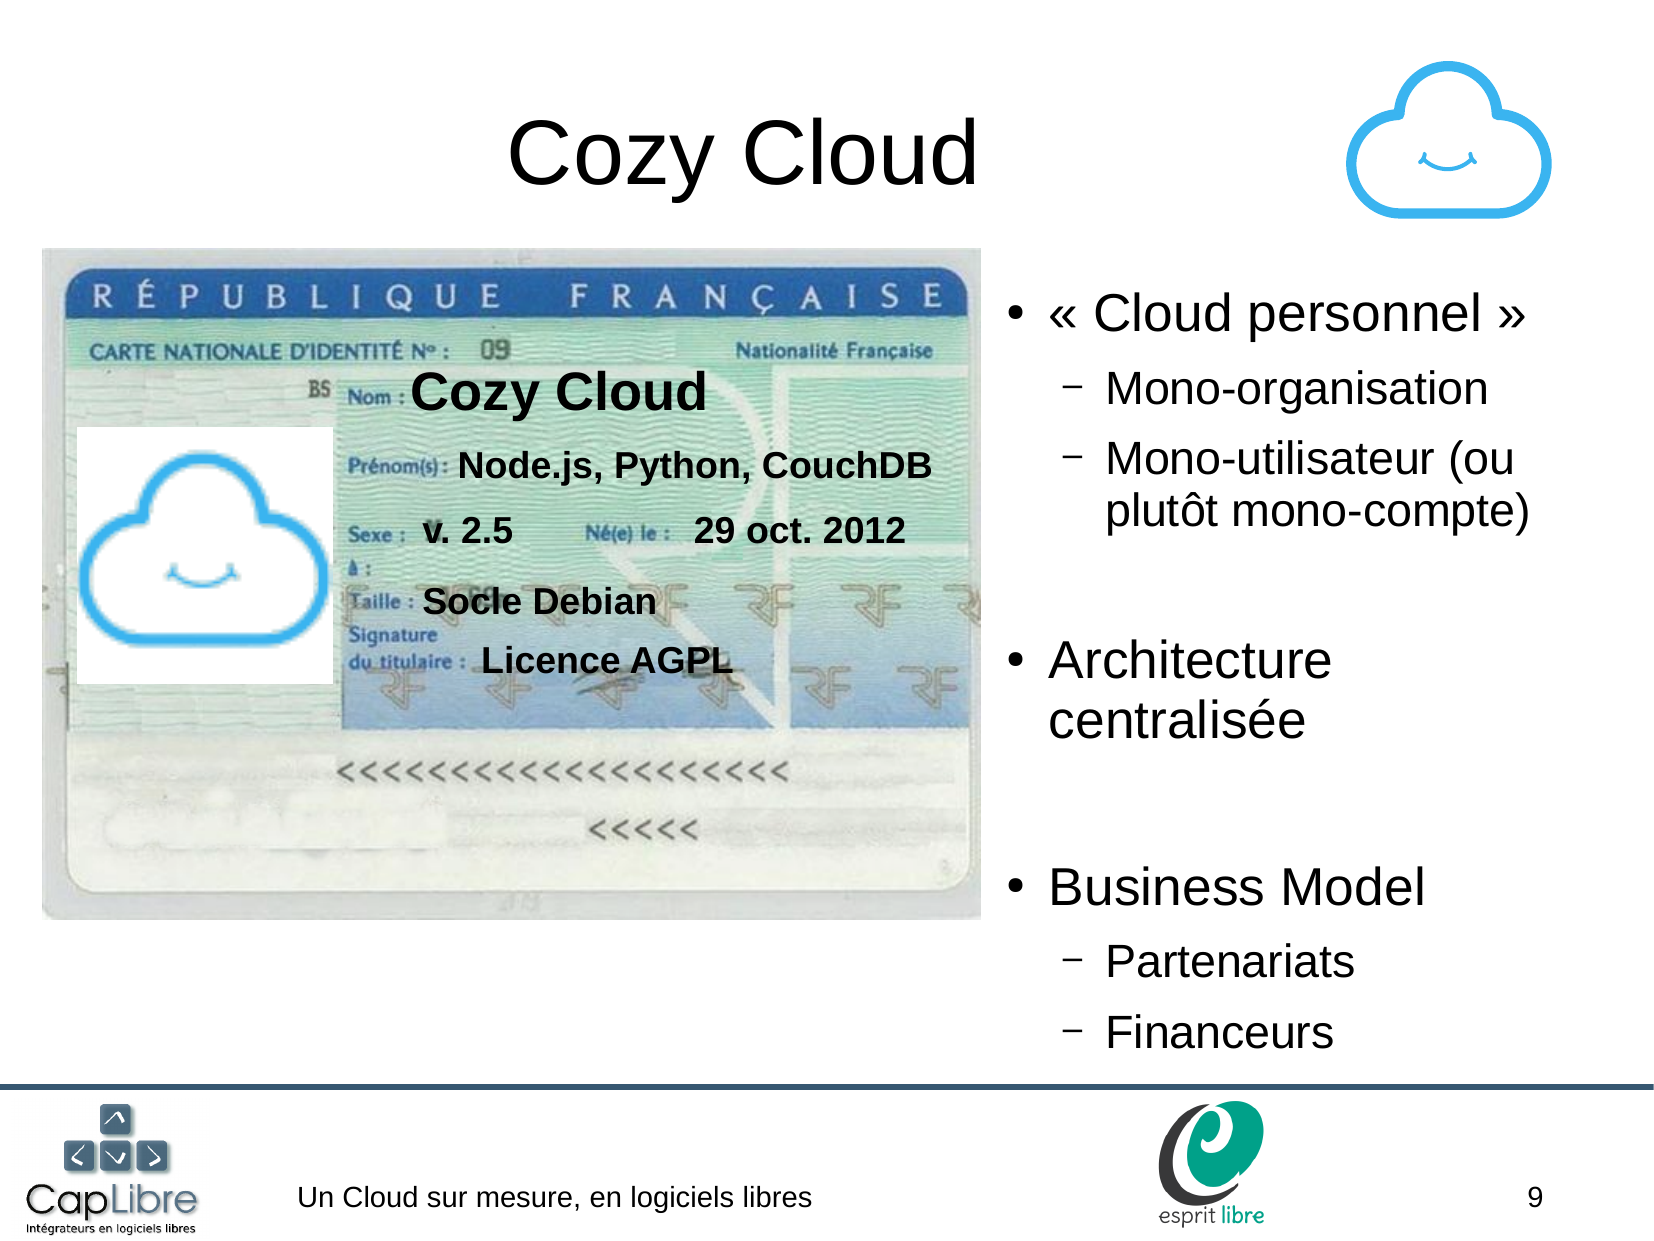

# Cozy Cloud
« Cloud personnel »
Mono-organisation
Mono-utilisateur (ou plutôt mono-compte)
Architecture centralisée
Business Model
Partenariats
Financeurs
Cozy Cloud
Node.js, Python, CouchDB
v. 2.5
29 oct. 2012
Socle Debian
Licence AGPL
Un Cloud sur mesure, en logiciels libres